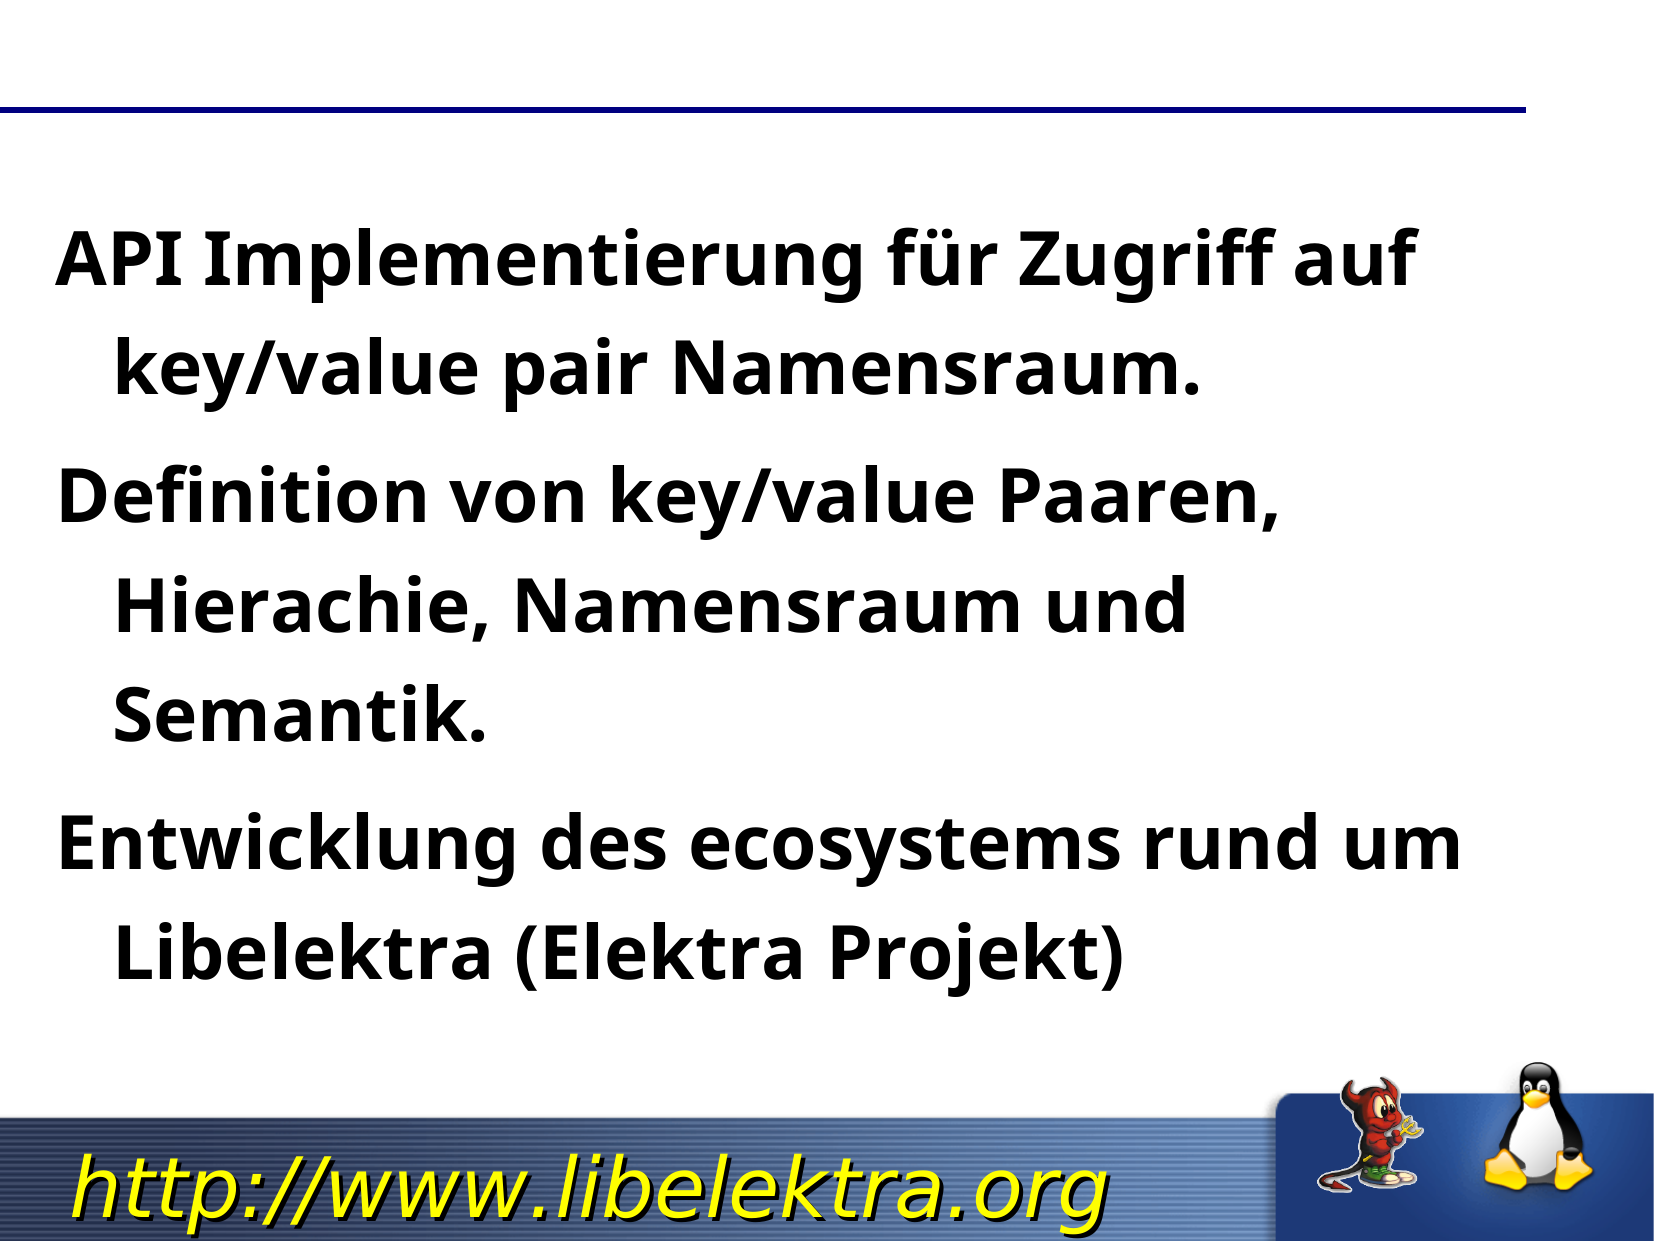

# API Implementierung für Zugriff auf key/value pair Namensraum.
Definition von key/value Paaren, Hierachie, Namensraum und Semantik.
Entwicklung des ecosystems rund um Libelektra (Elektra Projekt)